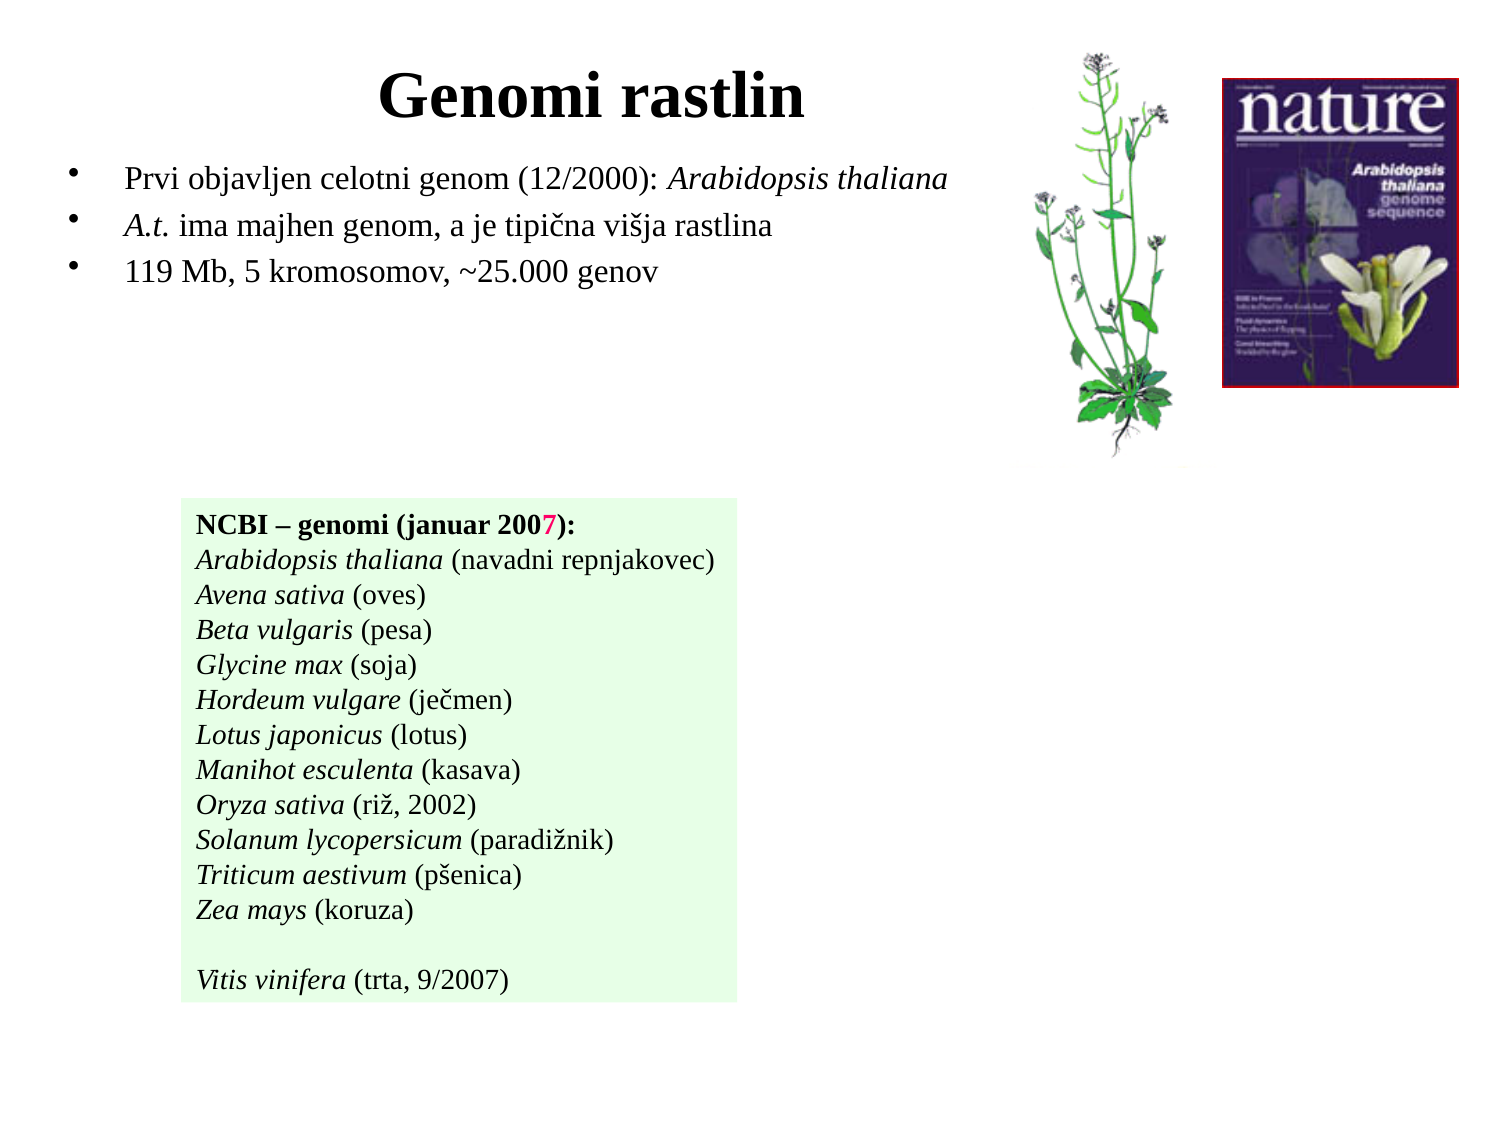

# Genomi rastlin
Prvi objavljen celotni genom (12/2000): Arabidopsis thaliana
A.t. ima majhen genom, a je tipična višja rastlina
119 Mb, 5 kromosomov, ~25.000 genov
NCBI – genomi (januar 2007):
Arabidopsis thaliana (navadni repnjakovec)
Avena sativa (oves)
Beta vulgaris (pesa)
Glycine max (soja)
Hordeum vulgare (ječmen)
Lotus japonicus (lotus)
Manihot esculenta (kasava)
Oryza sativa (riž, 2002)
Solanum lycopersicum (paradižnik)
Triticum aestivum (pšenica)
Zea mays (koruza)
Vitis vinifera (trta, 9/2007)